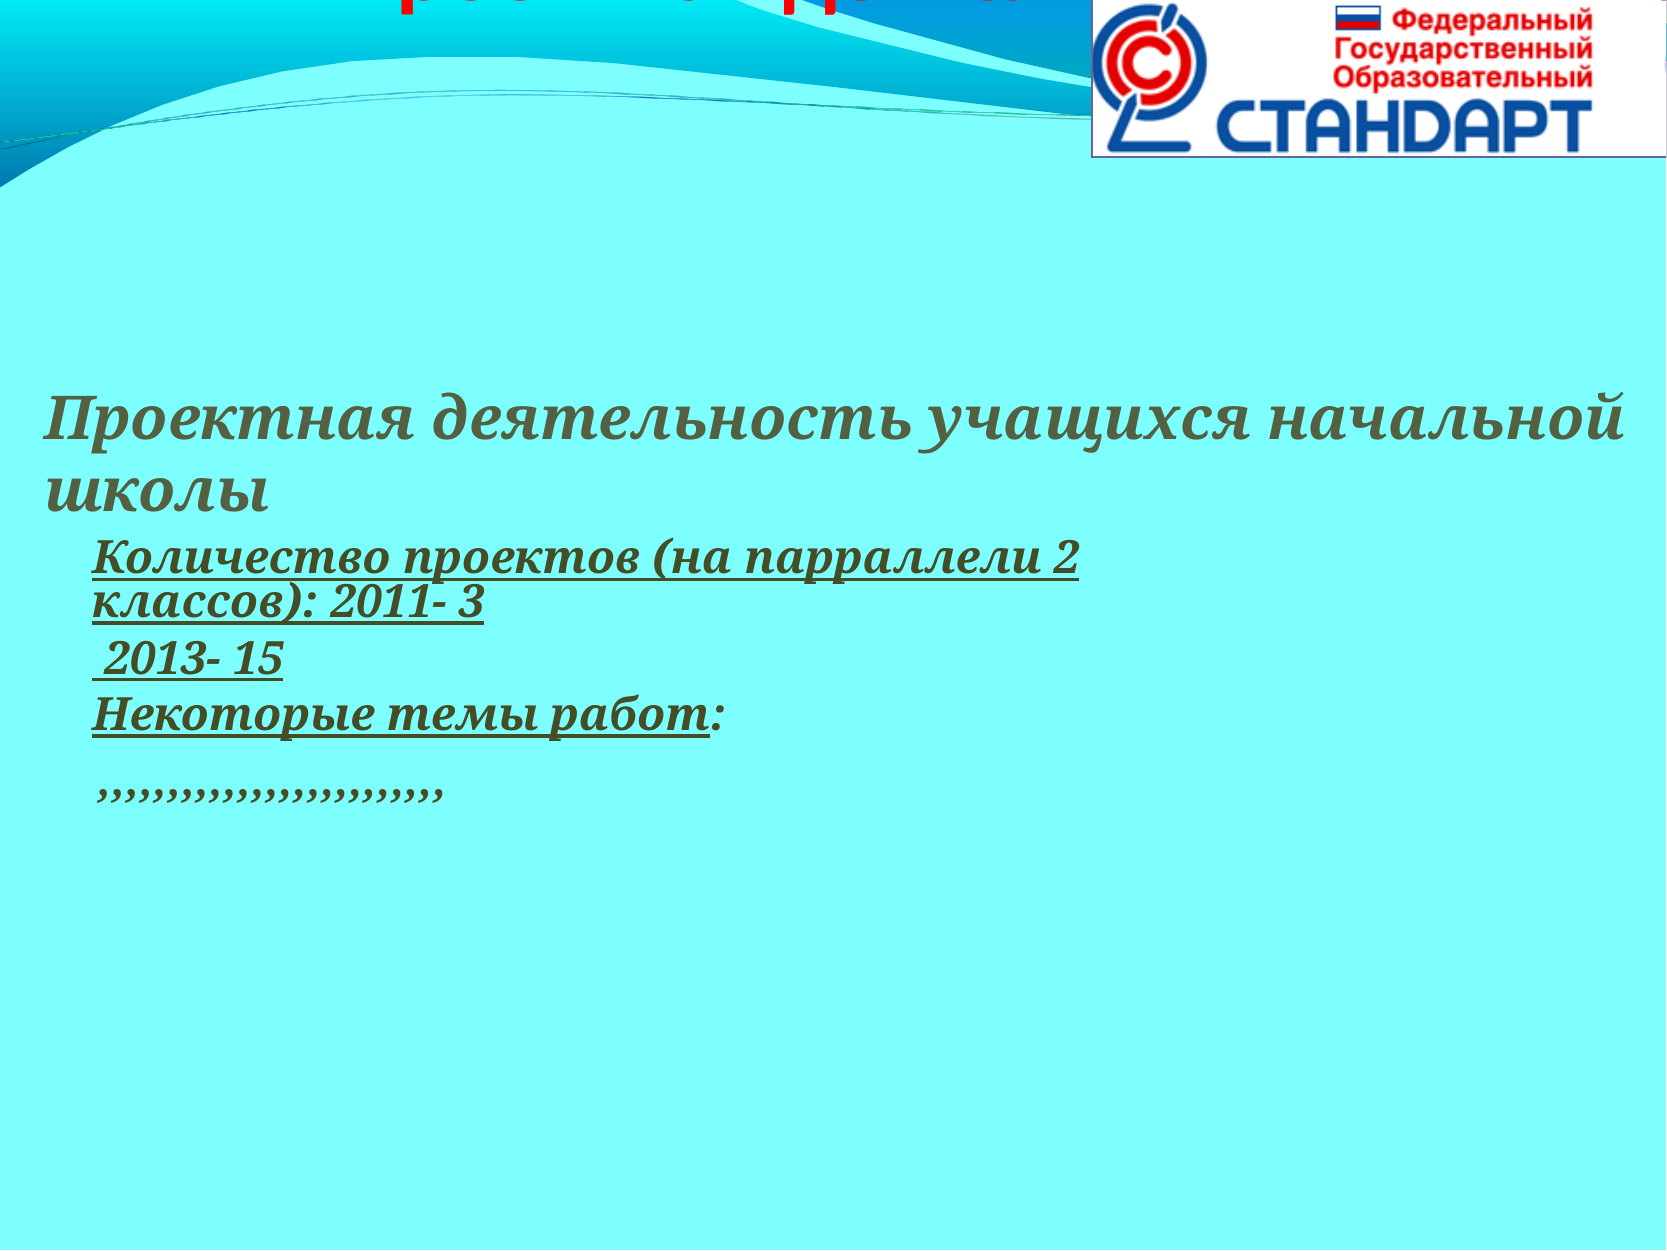

# Проектная деятельность
Проектная деятельность учащихся начальной школы
Количество проектов (на парраллели 2 классов): 2011- 3
 2013- 15
Некоторые темы работ:
,,,,,,,,,,,,,,,,,,,,,,,,,